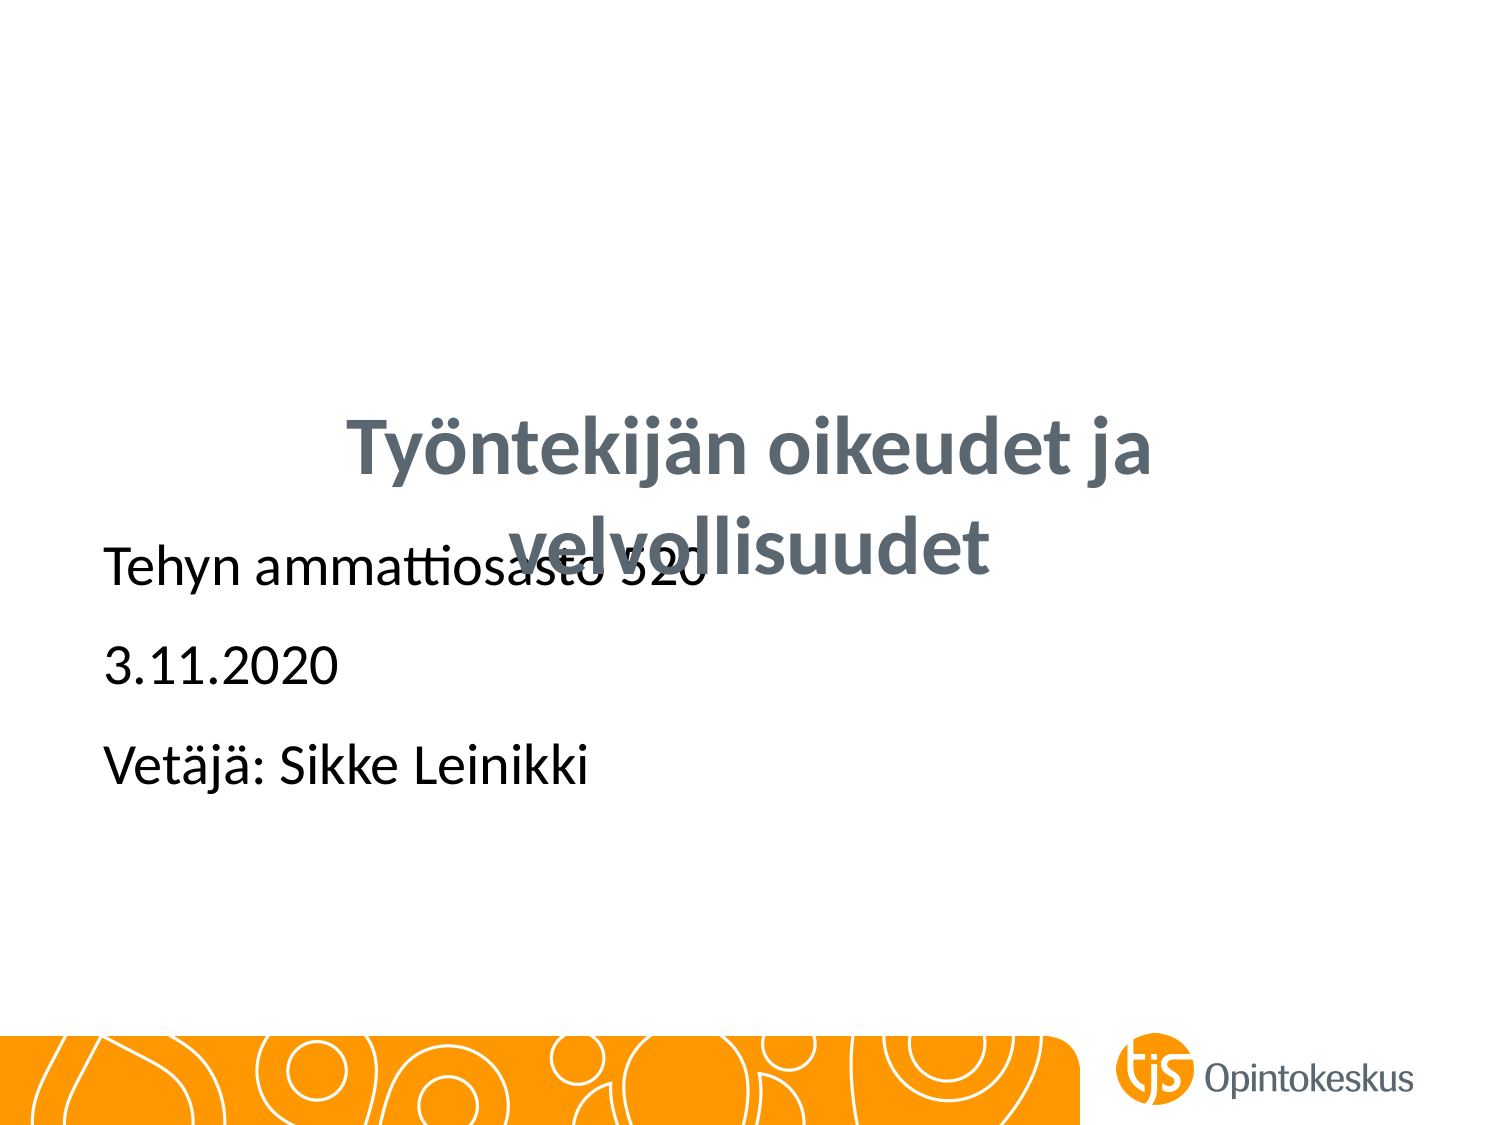

Työntekijän oikeudet ja velvollisuudet
# Tehyn ammattiosasto 520
3.11.2020
Vetäjä: Sikke Leinikki